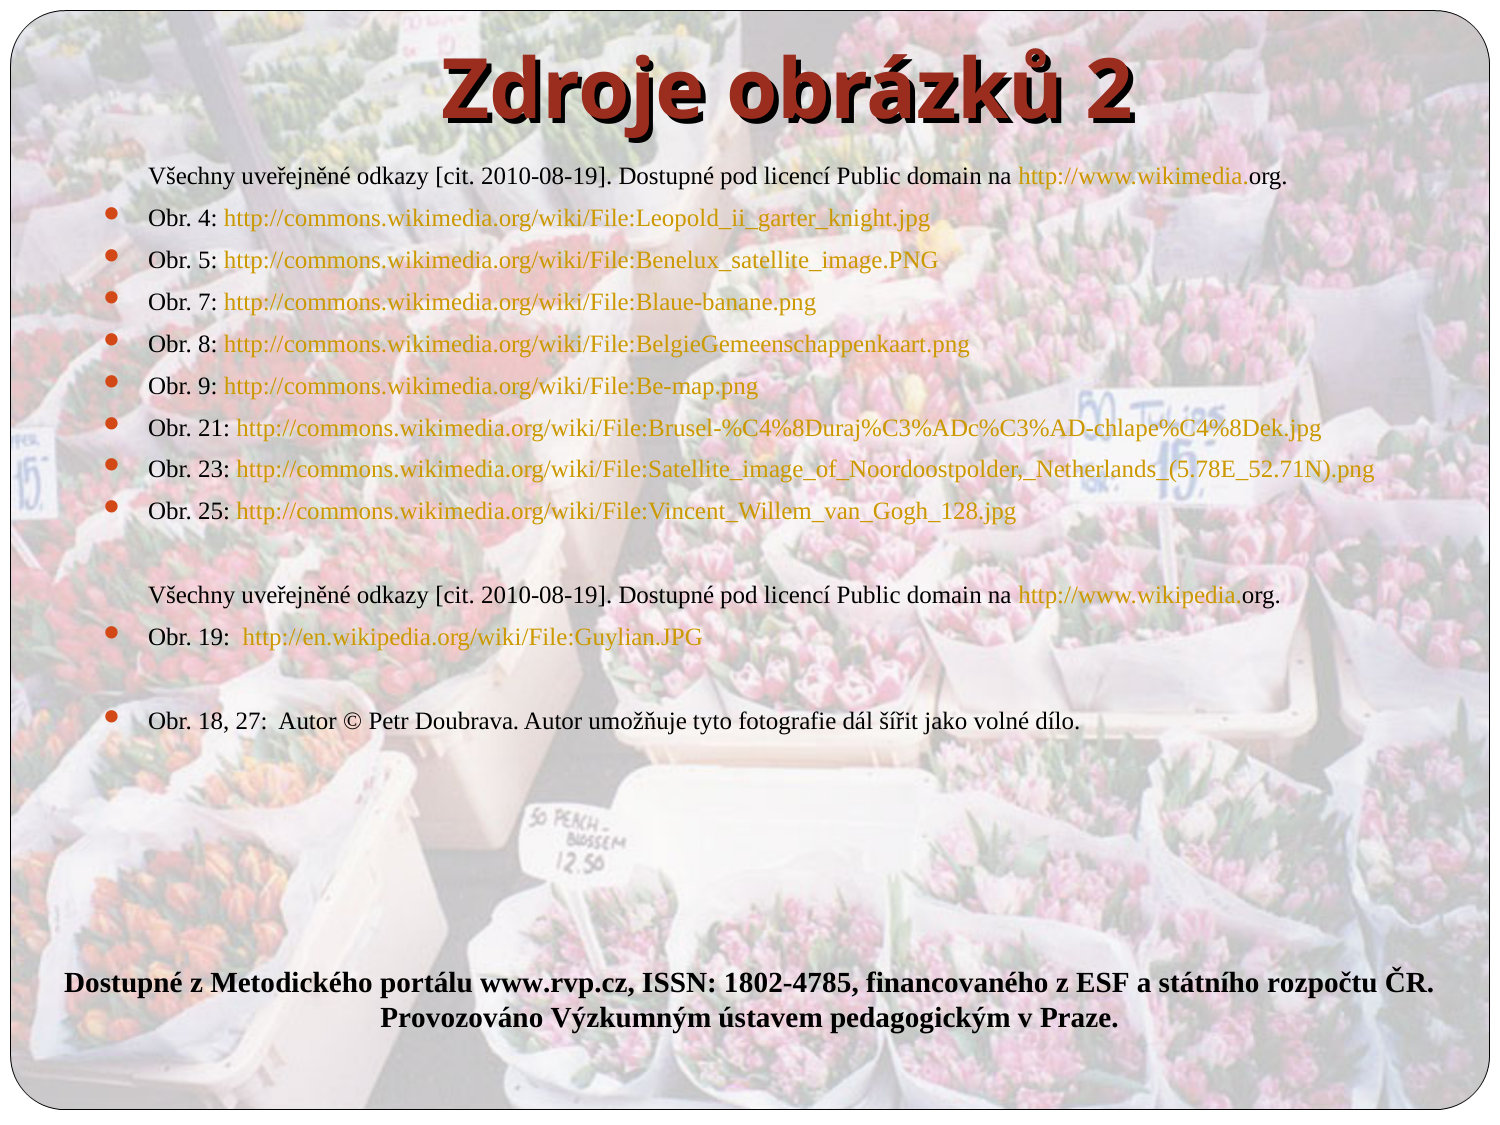

# Zdroje obrázků 2
	Všechny uveřejněné odkazy [cit. 2010-08-19]. Dostupné pod licencí Public domain na http://www.wikimedia.org.
Obr. 4: http://commons.wikimedia.org/wiki/File:Leopold_ii_garter_knight.jpg
Obr. 5: http://commons.wikimedia.org/wiki/File:Benelux_satellite_image.PNG
Obr. 7: http://commons.wikimedia.org/wiki/File:Blaue-banane.png
Obr. 8: http://commons.wikimedia.org/wiki/File:BelgieGemeenschappenkaart.png
Obr. 9: http://commons.wikimedia.org/wiki/File:Be-map.png
Obr. 21: http://commons.wikimedia.org/wiki/File:Brusel-%C4%8Duraj%C3%ADc%C3%AD-chlape%C4%8Dek.jpg
Obr. 23: http://commons.wikimedia.org/wiki/File:Satellite_image_of_Noordoostpolder,_Netherlands_(5.78E_52.71N).png
Obr. 25: http://commons.wikimedia.org/wiki/File:Vincent_Willem_van_Gogh_128.jpg
	Všechny uveřejněné odkazy [cit. 2010-08-19]. Dostupné pod licencí Public domain na http://www.wikipedia.org.
Obr. 19: http://en.wikipedia.org/wiki/File:Guylian.JPG
Obr. 18, 27: Autor © Petr Doubrava. Autor umožňuje tyto fotografie dál šířit jako volné dílo.
Dostupné z Metodického portálu www.rvp.cz, ISSN: 1802-4785, financovaného z ESF a státního rozpočtu ČR. Provozováno Výzkumným ústavem pedagogickým v Praze.